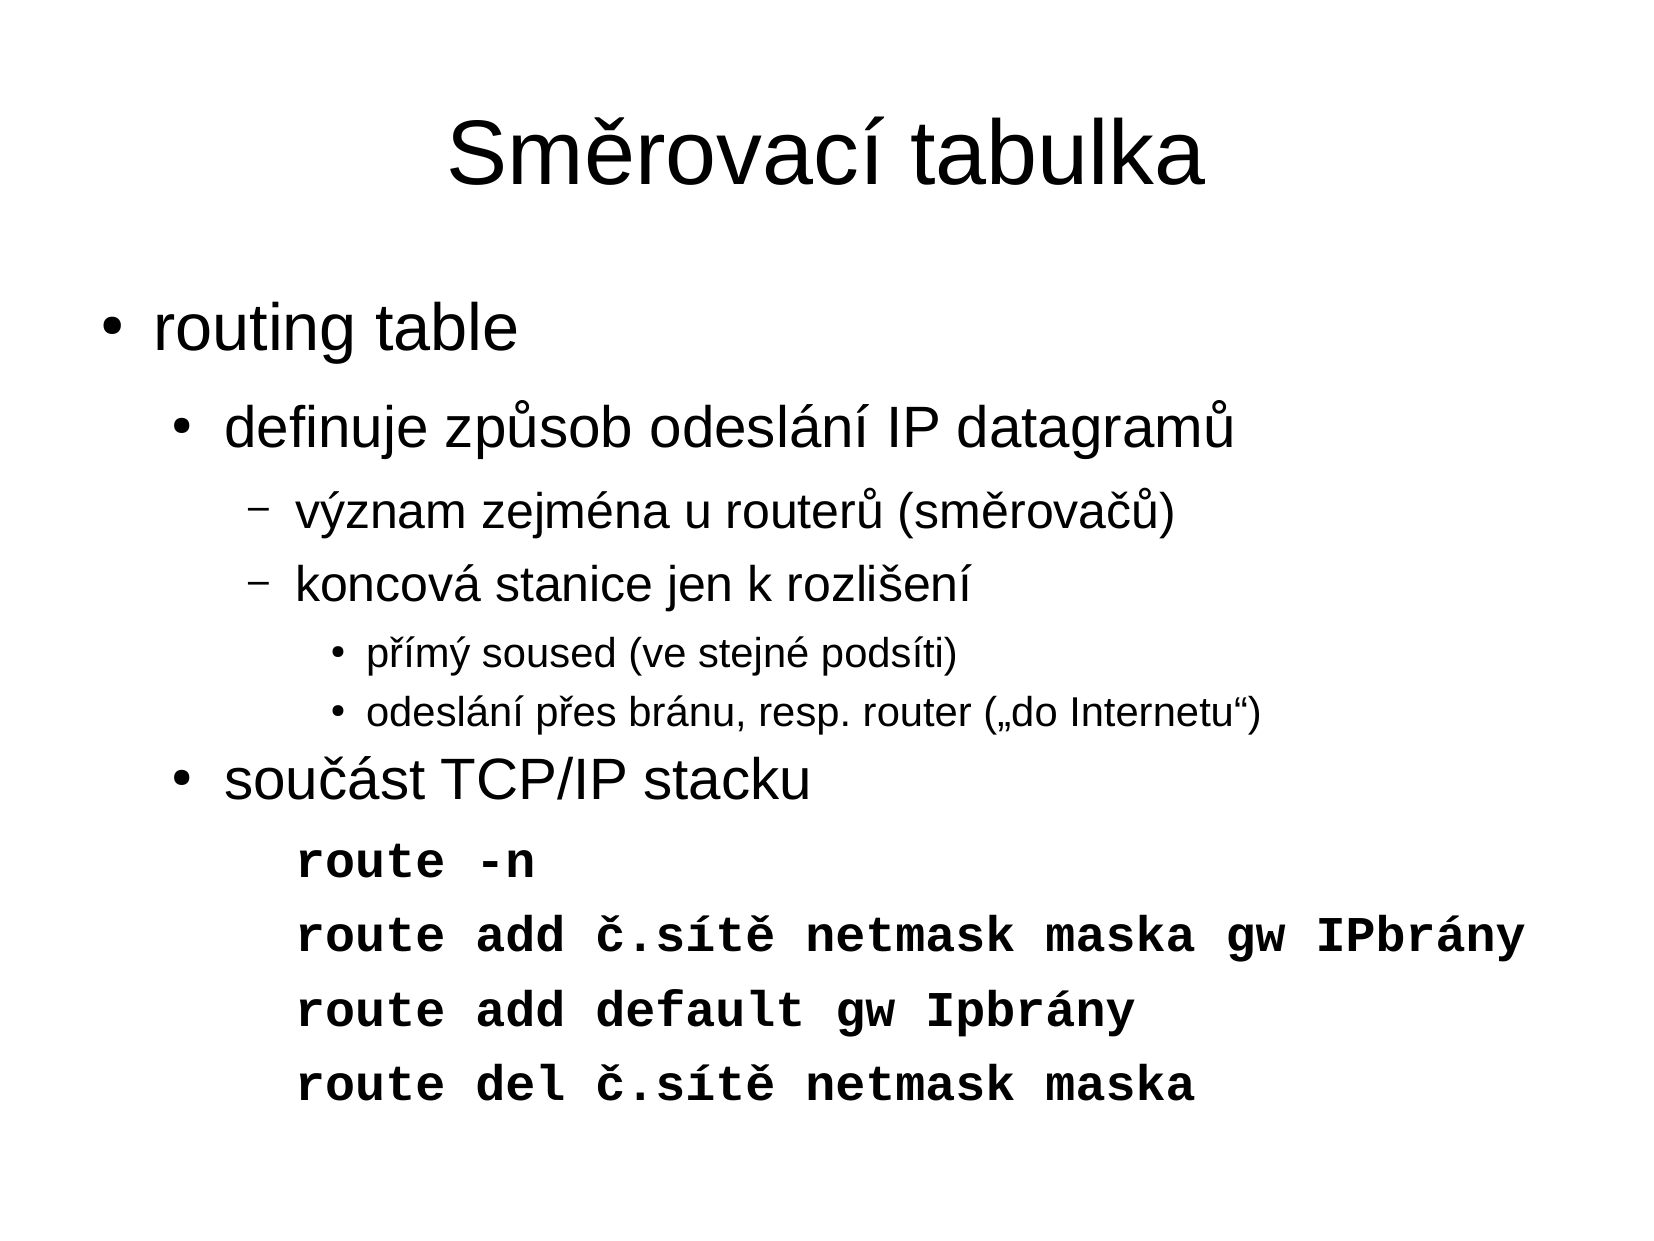

# Směrovací tabulka
routing table
definuje způsob odeslání IP datagramů
význam zejména u routerů (směrovačů)
koncová stanice jen k rozlišení
přímý soused (ve stejné podsíti)
odeslání přes bránu, resp. router („do Internetu“)
součást TCP/IP stacku
route -n
route add č.sítě netmask maska gw IPbrány
route add default gw Ipbrány
route del č.sítě netmask maska